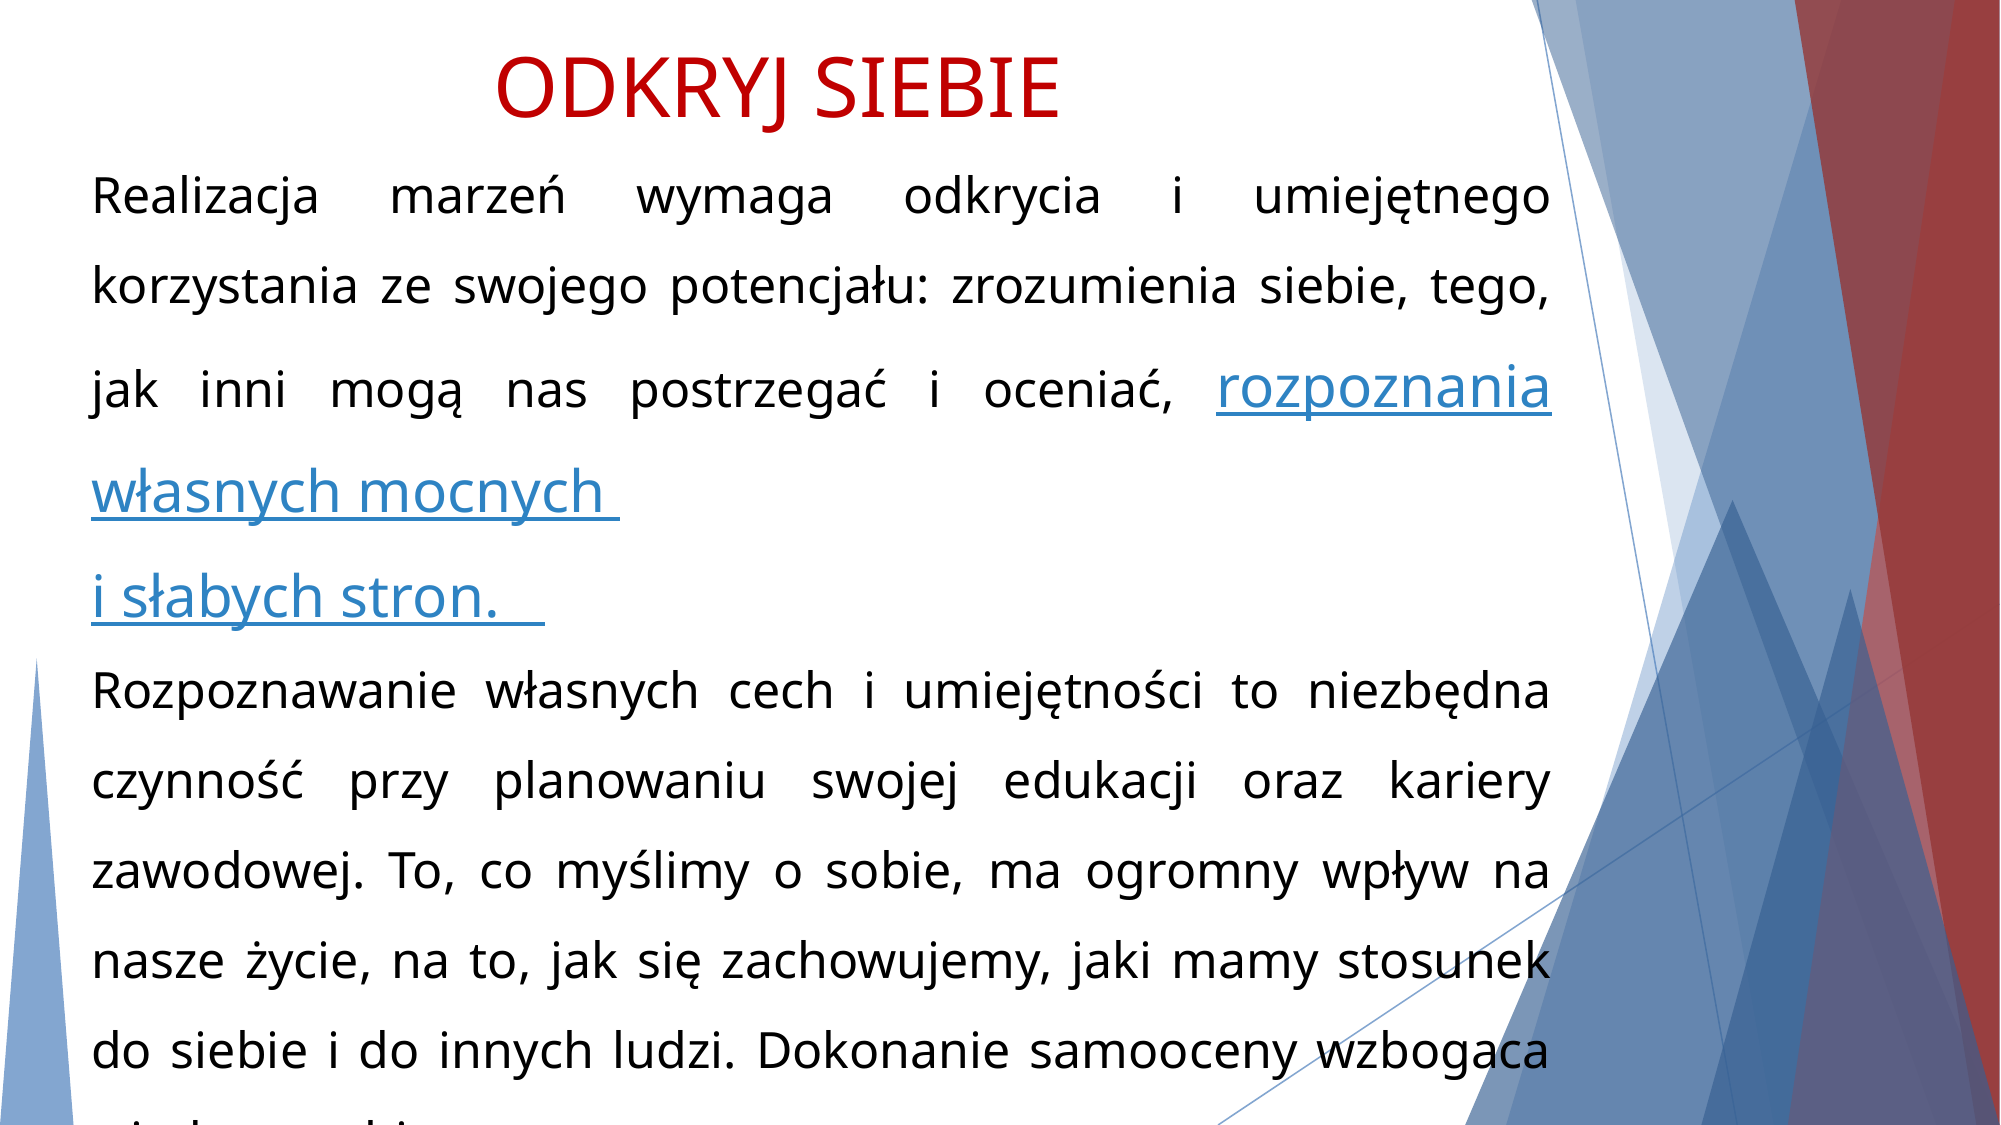

ODKRYJ SIEBIE
Realizacja marzeń wymaga odkrycia i umiejętnego korzystania ze swojego potencjału: zrozumienia siebie, tego, jak inni mogą nas postrzegać i oceniać, rozpoznania własnych mocnych
i słabych stron.
Rozpoznawanie własnych cech i umiejętności to niezbędna czynność przy planowaniu swojej edukacji oraz kariery zawodowej. To, co myślimy o sobie, ma ogromny wpływ na nasze życie, na to, jak się zachowujemy, jaki mamy stosunek do siebie i do innych ludzi. Dokonanie samooceny wzbogaca wiedzę o sobie.